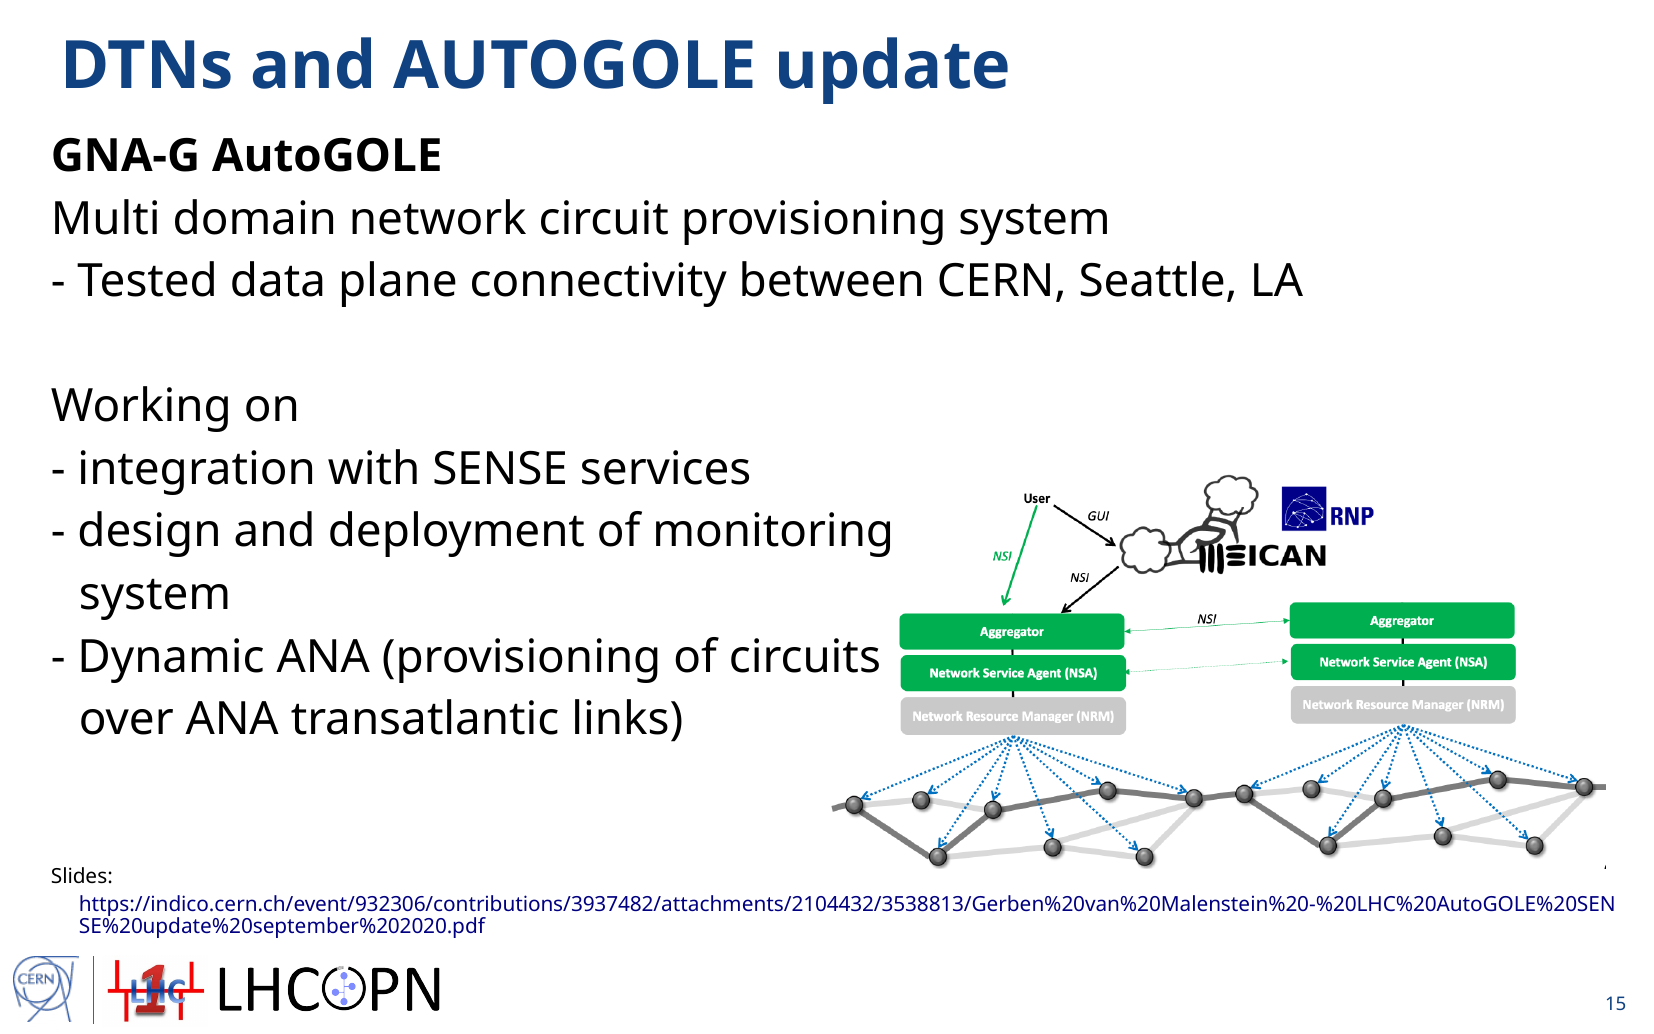

# DTNs and AUTOGOLE update
GNA-G AutoGOLE
Multi domain network circuit provisioning system
- Tested data plane connectivity between CERN, Seattle, LA
Working on
- integration with SENSE services
- design and deployment of monitoring
system
- Dynamic ANA (provisioning of circuits
over ANA transatlantic links)
Slides:https://indico.cern.ch/event/932306/contributions/3937482/attachments/2104432/3538813/Gerben%20van%20Malenstein%20-%20LHC%20AutoGOLE%20SENSE%20update%20september%202020.pdf